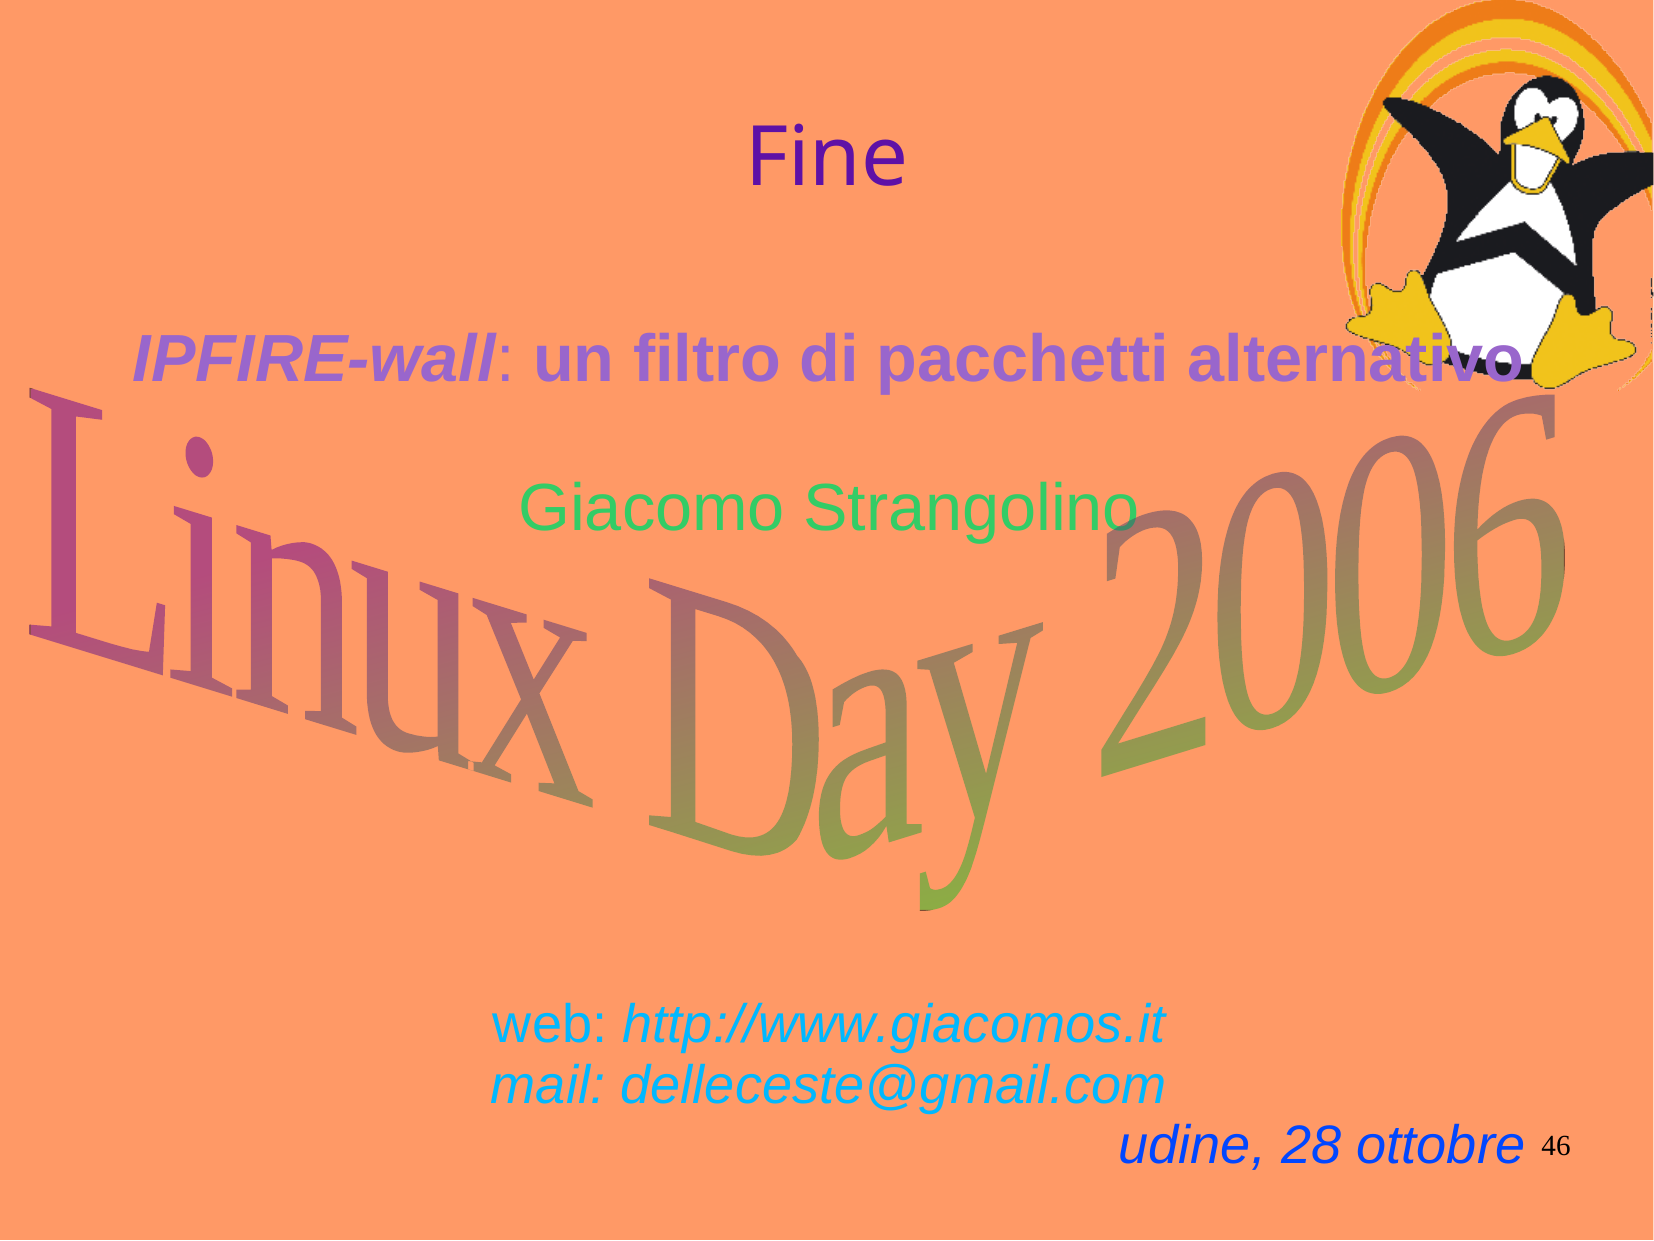

# Fine
IPFIRE-wall: un filtro di pacchetti alternativo
Giacomo Strangolino
web: http://www.giacomos.it
mail: delleceste@gmail.com
udine, 28 ottobre
Linux Day 2006
46